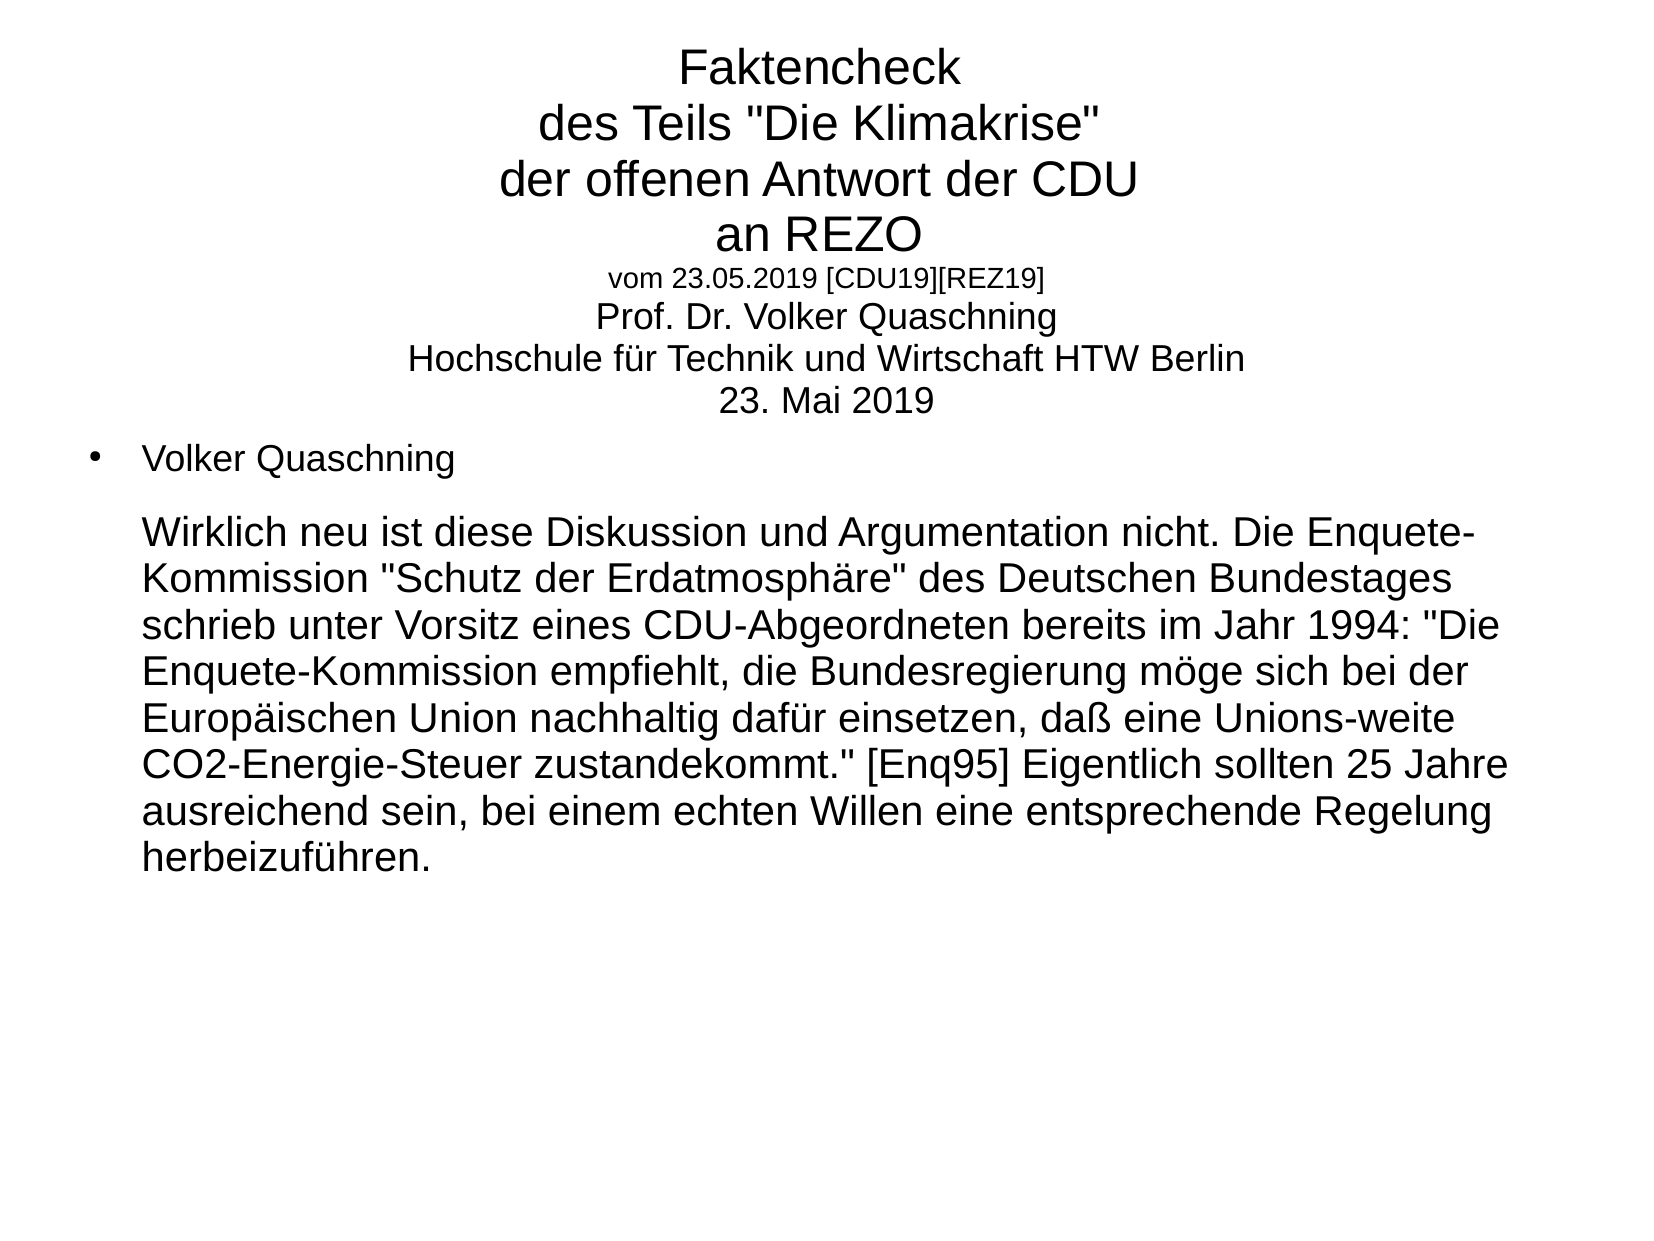

# Faktencheck des Teils "Die Klimakrise" der offenen Antwort der CDU an REZO vom 23.05.2019 [CDU19][REZ19] Prof. Dr. Volker Quaschning Hochschule für Technik und Wirtschaft HTW Berlin 23. Mai 2019
Volker Quaschning
Wirklich neu ist diese Diskussion und Argumentation nicht. Die Enquete-Kommission "Schutz der Erdatmosphäre" des Deutschen Bundestages schrieb unter Vorsitz eines CDU-Abgeordneten bereits im Jahr 1994: "Die Enquete-Kommission empfiehlt, die Bundesregierung möge sich bei der Europäischen Union nachhaltig dafür einsetzen, daß eine Unions-weite CO2-Energie-Steuer zustandekommt." [Enq95] Eigentlich sollten 25 Jahre ausreichend sein, bei einem echten Willen eine entsprechende Regelung herbeizuführen.